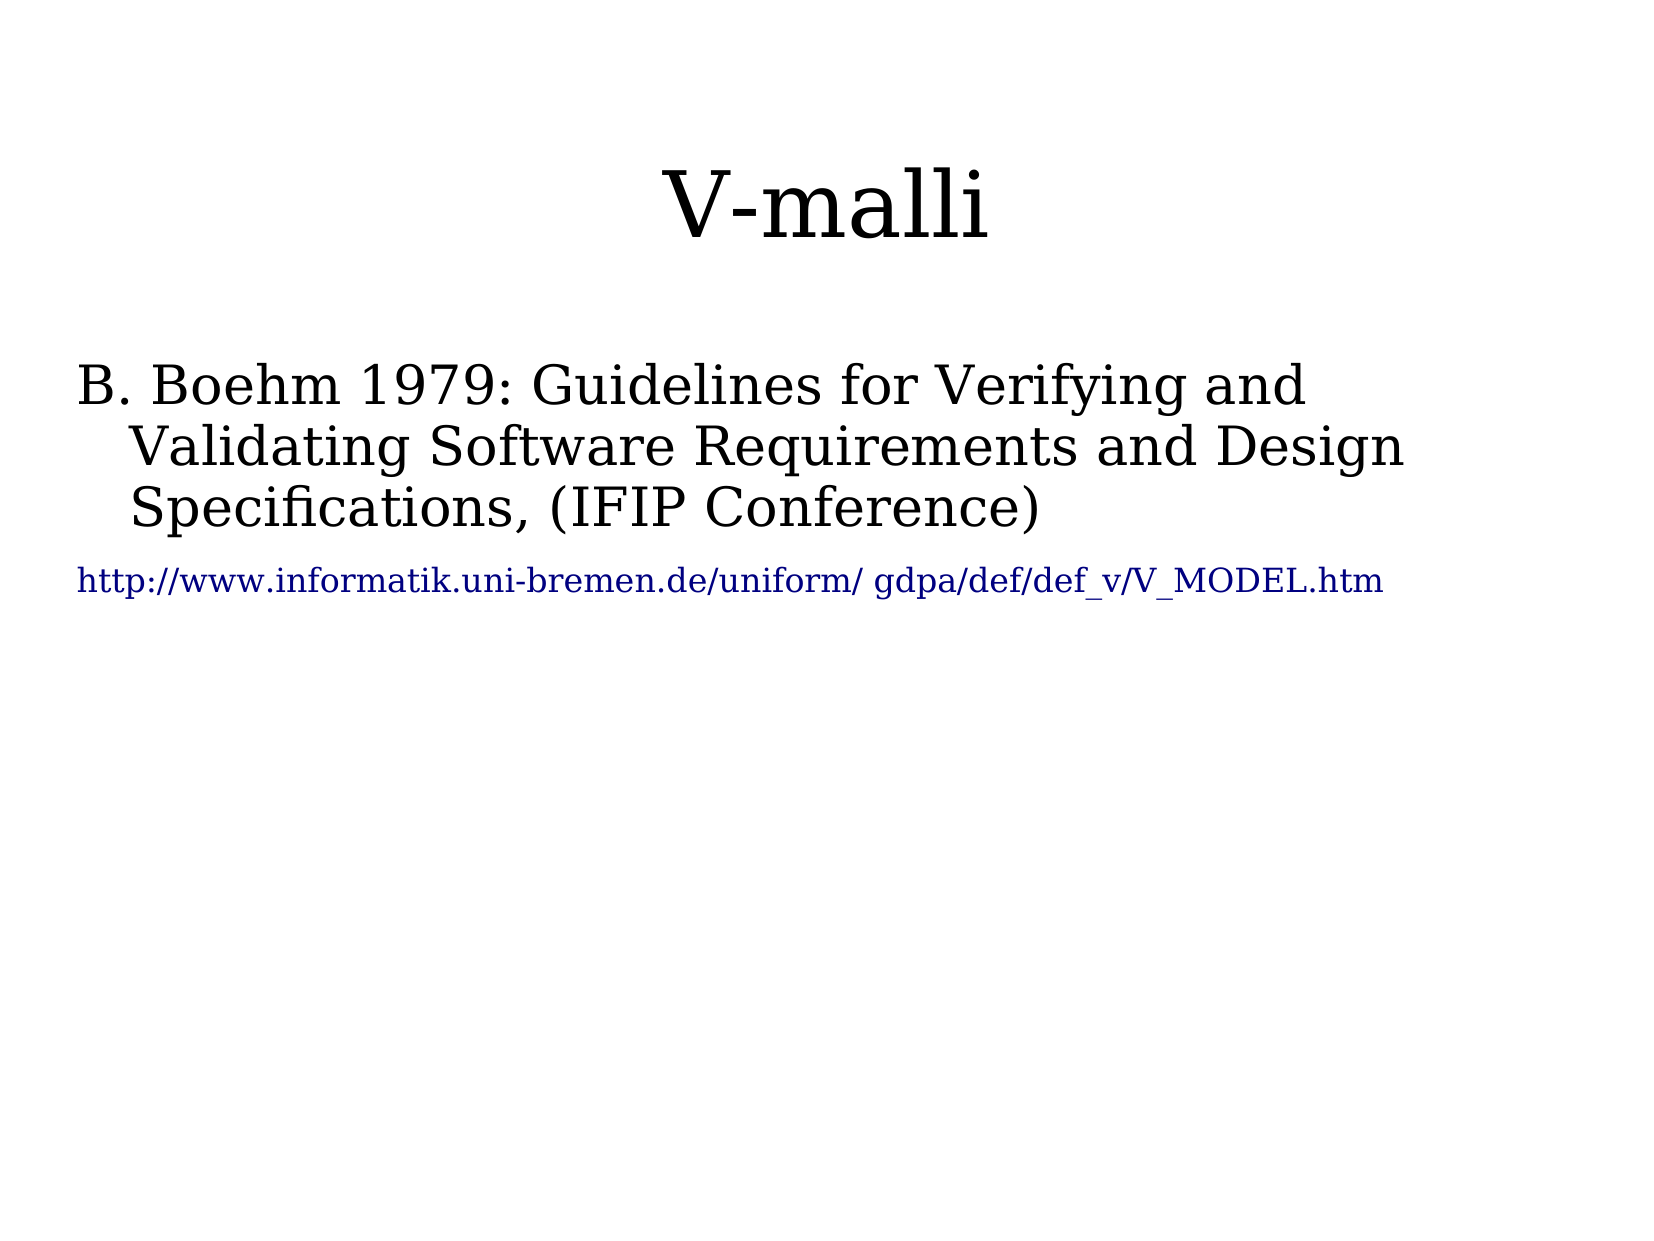

# V-malli
B. Boehm 1979: Guidelines for Verifying and Validating Software Requirements and Design Specifications, (IFIP Conference)
http://www.informatik.uni-bremen.de/uniform/ gdpa/def/def_v/V_MODEL.htm